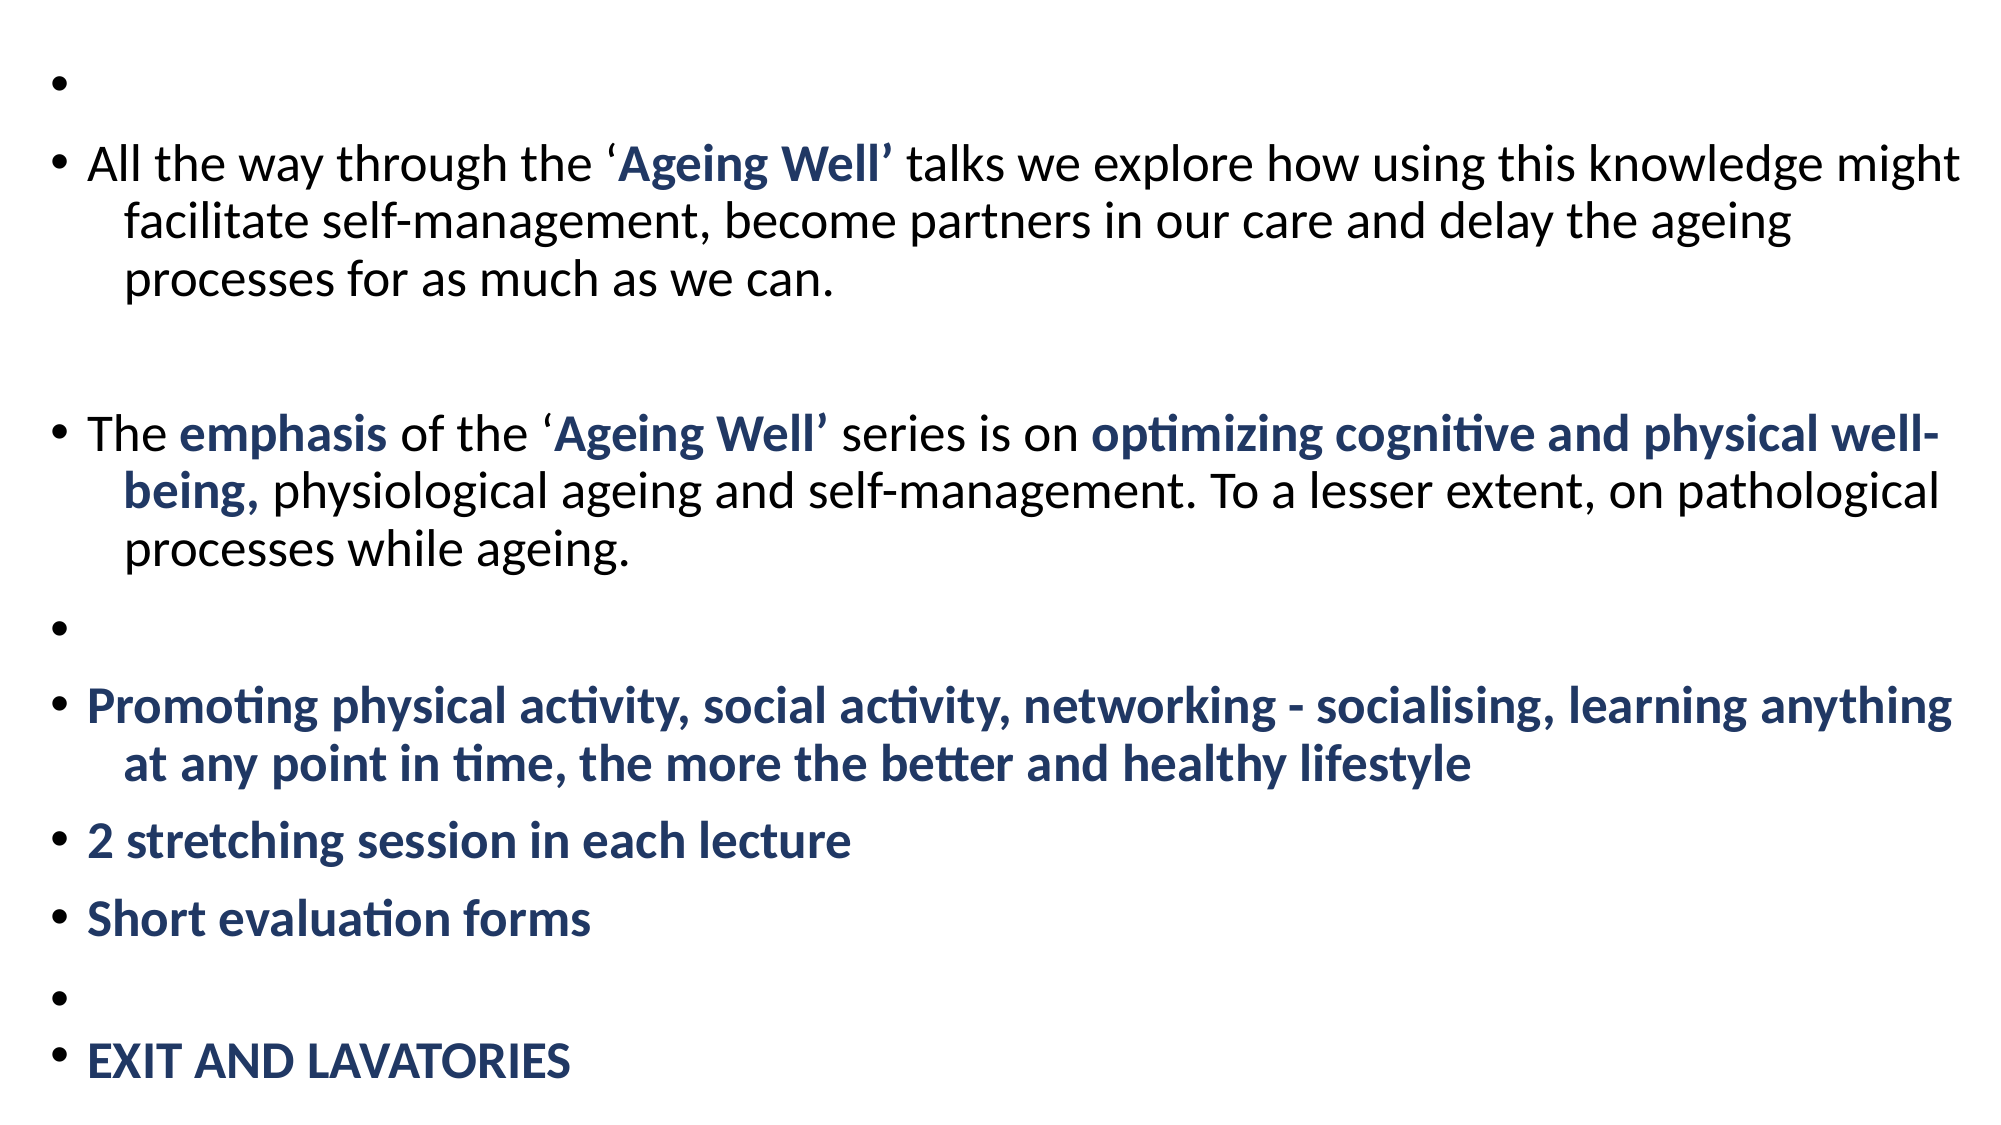

# All the way through the ‘Ageing Well’ talks we explore how using this knowledge might facilitate self-management, become partners in our care and delay the ageing processes for as much as we can.
The emphasis of the ‘Ageing Well’ series is on optimizing cognitive and physical well-being, physiological ageing and self-management. To a lesser extent, on pathological processes while ageing.
Promoting physical activity, social activity, networking - socialising, learning anything at any point in time, the more the better and healthy lifestyle
2 stretching session in each lecture
Short evaluation forms
EXIT AND LAVATORIES